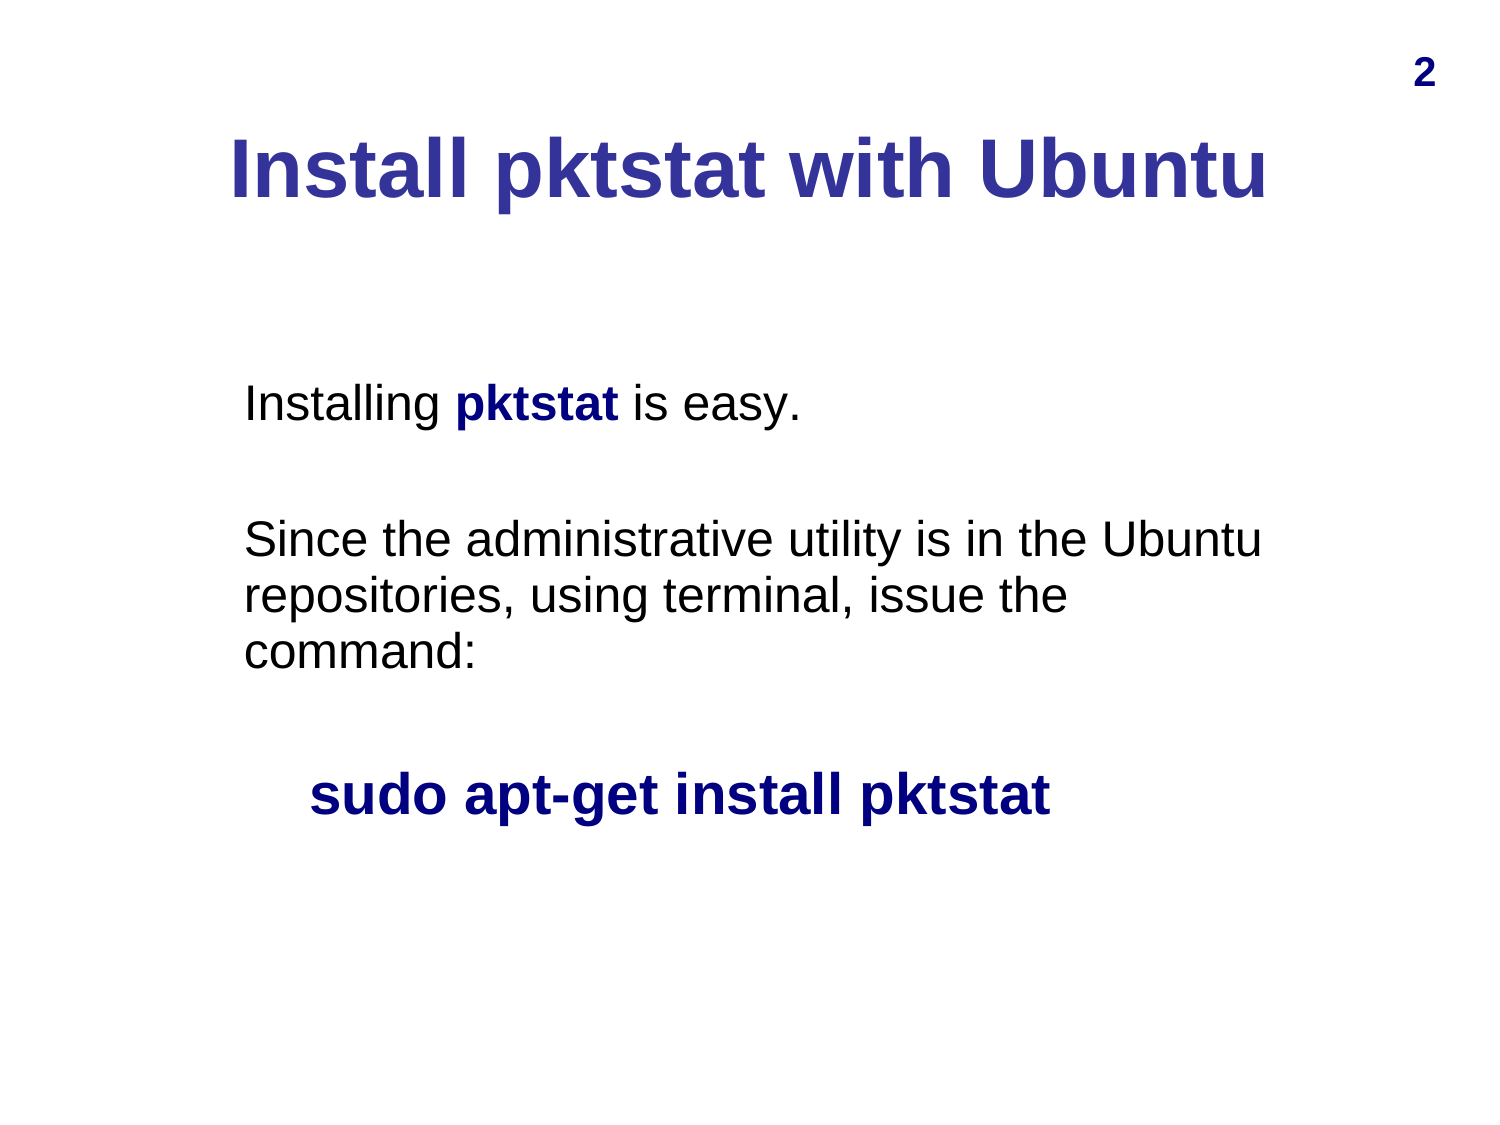

2
# Install pktstat with Ubuntu
Installing pktstat is easy.
Since the administrative utility is in the Ubuntu repositories, using terminal, issue the command:
sudo apt-get install pktstat